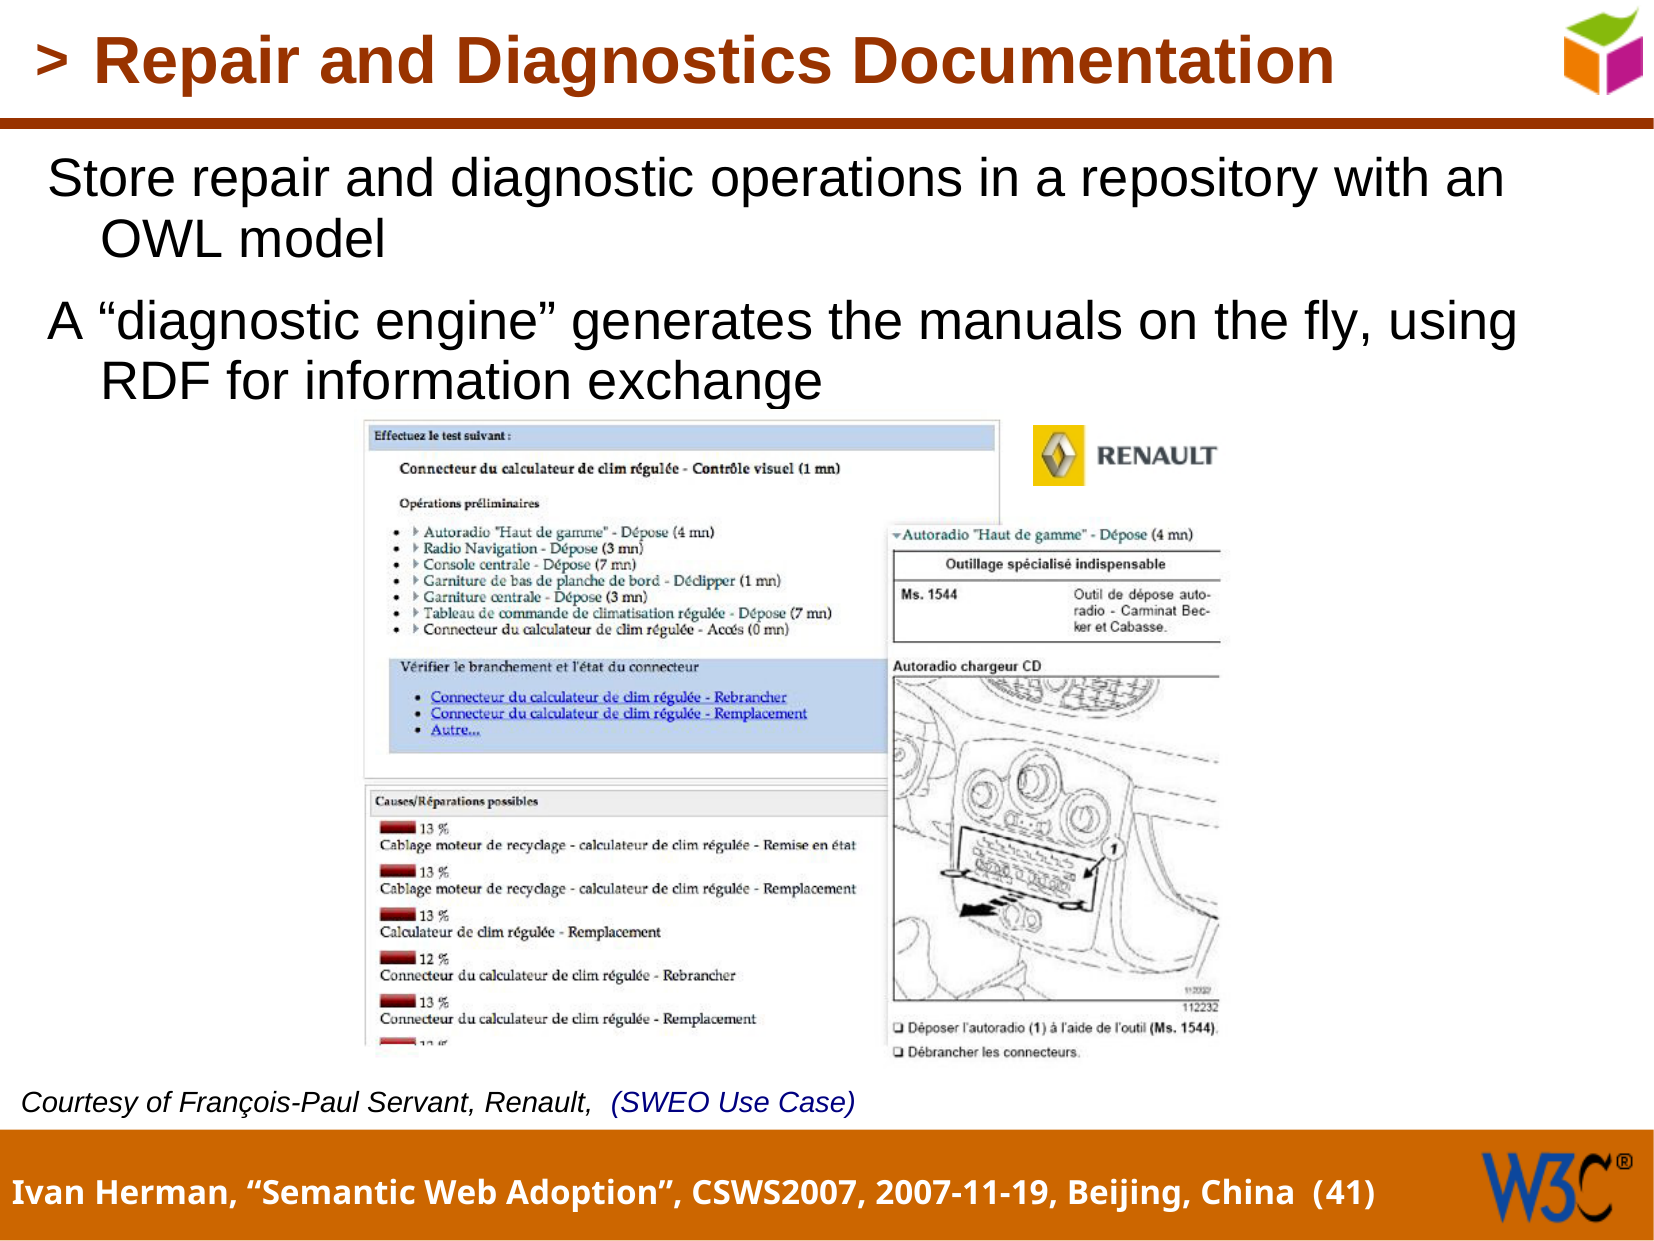

# Repair and Diagnostics Documentation
Store repair and diagnostic operations in a repository with an OWL model
A “diagnostic engine” generates the manuals on the fly, using RDF for information exchange
Courtesy of François-Paul Servant, Renault, (SWEO Use Case)